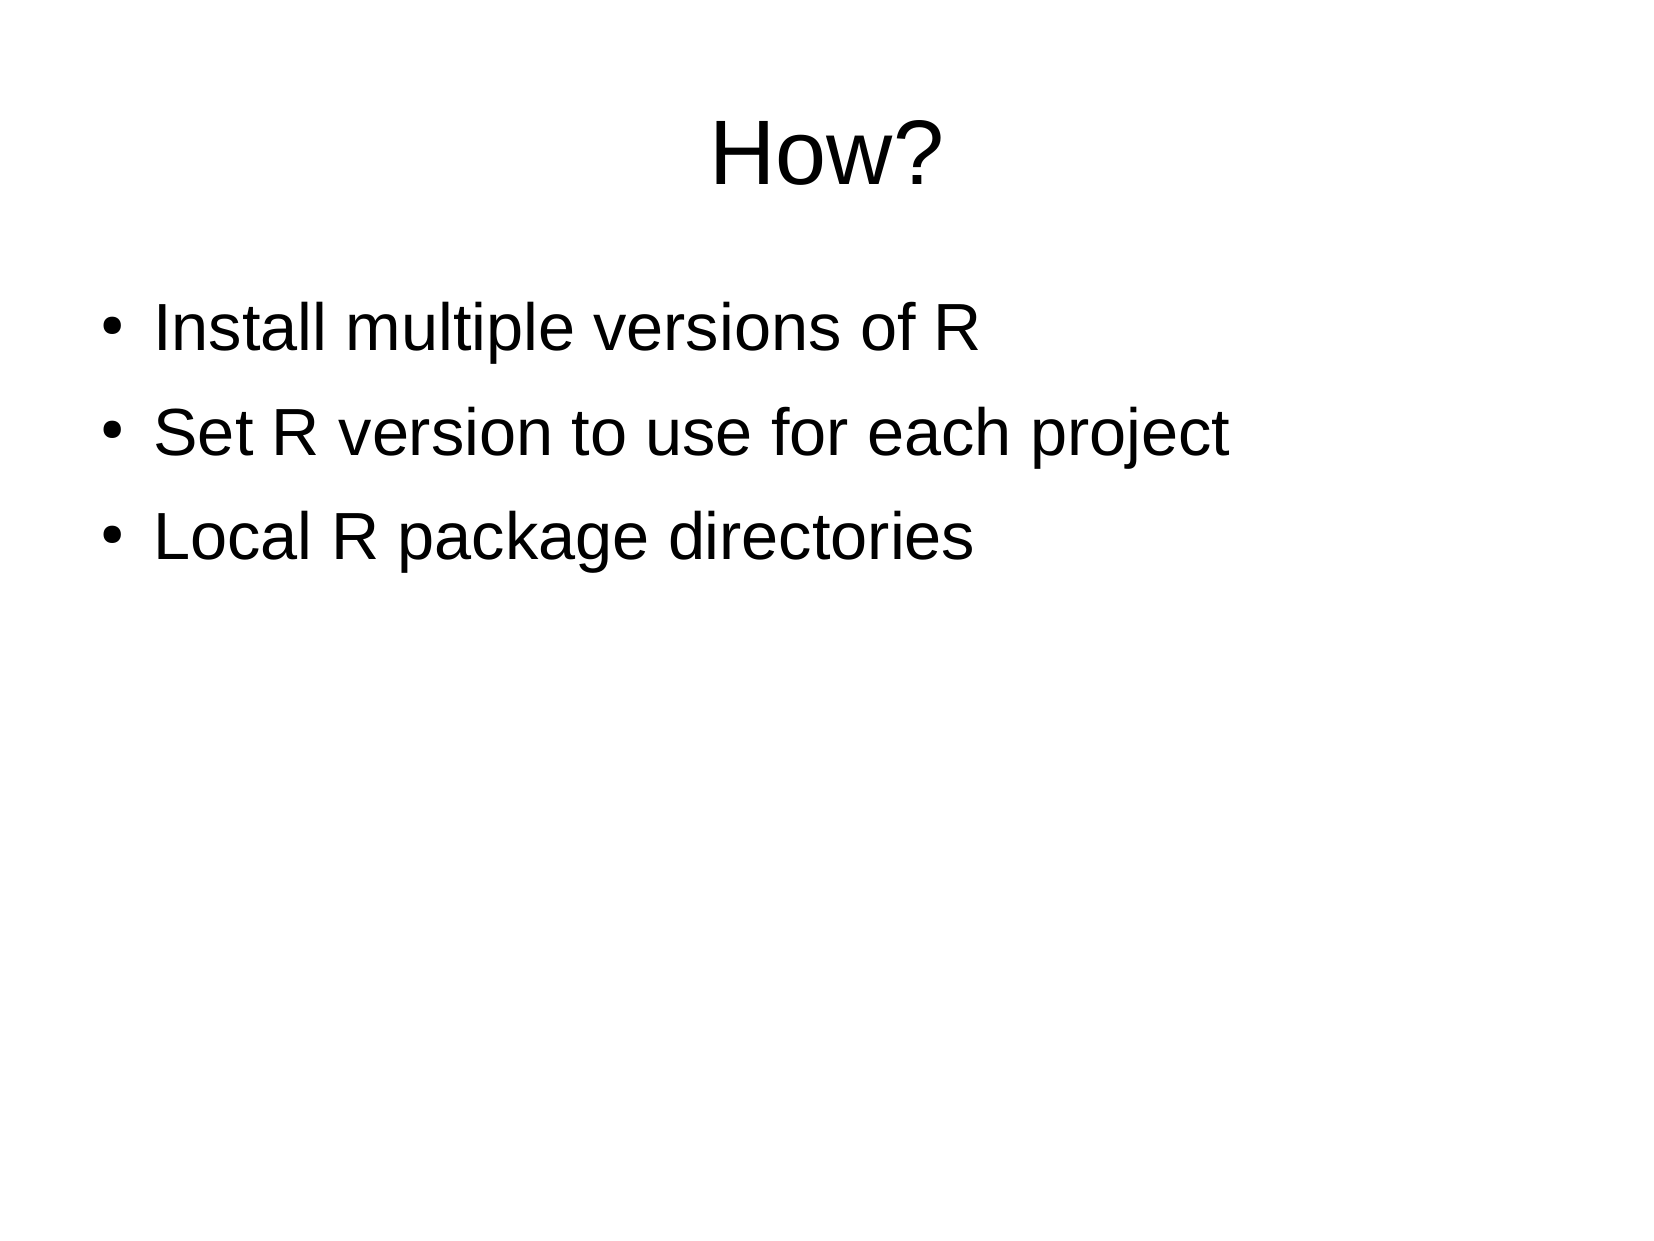

# How?
Install multiple versions of R
Set R version to use for each project
Local R package directories